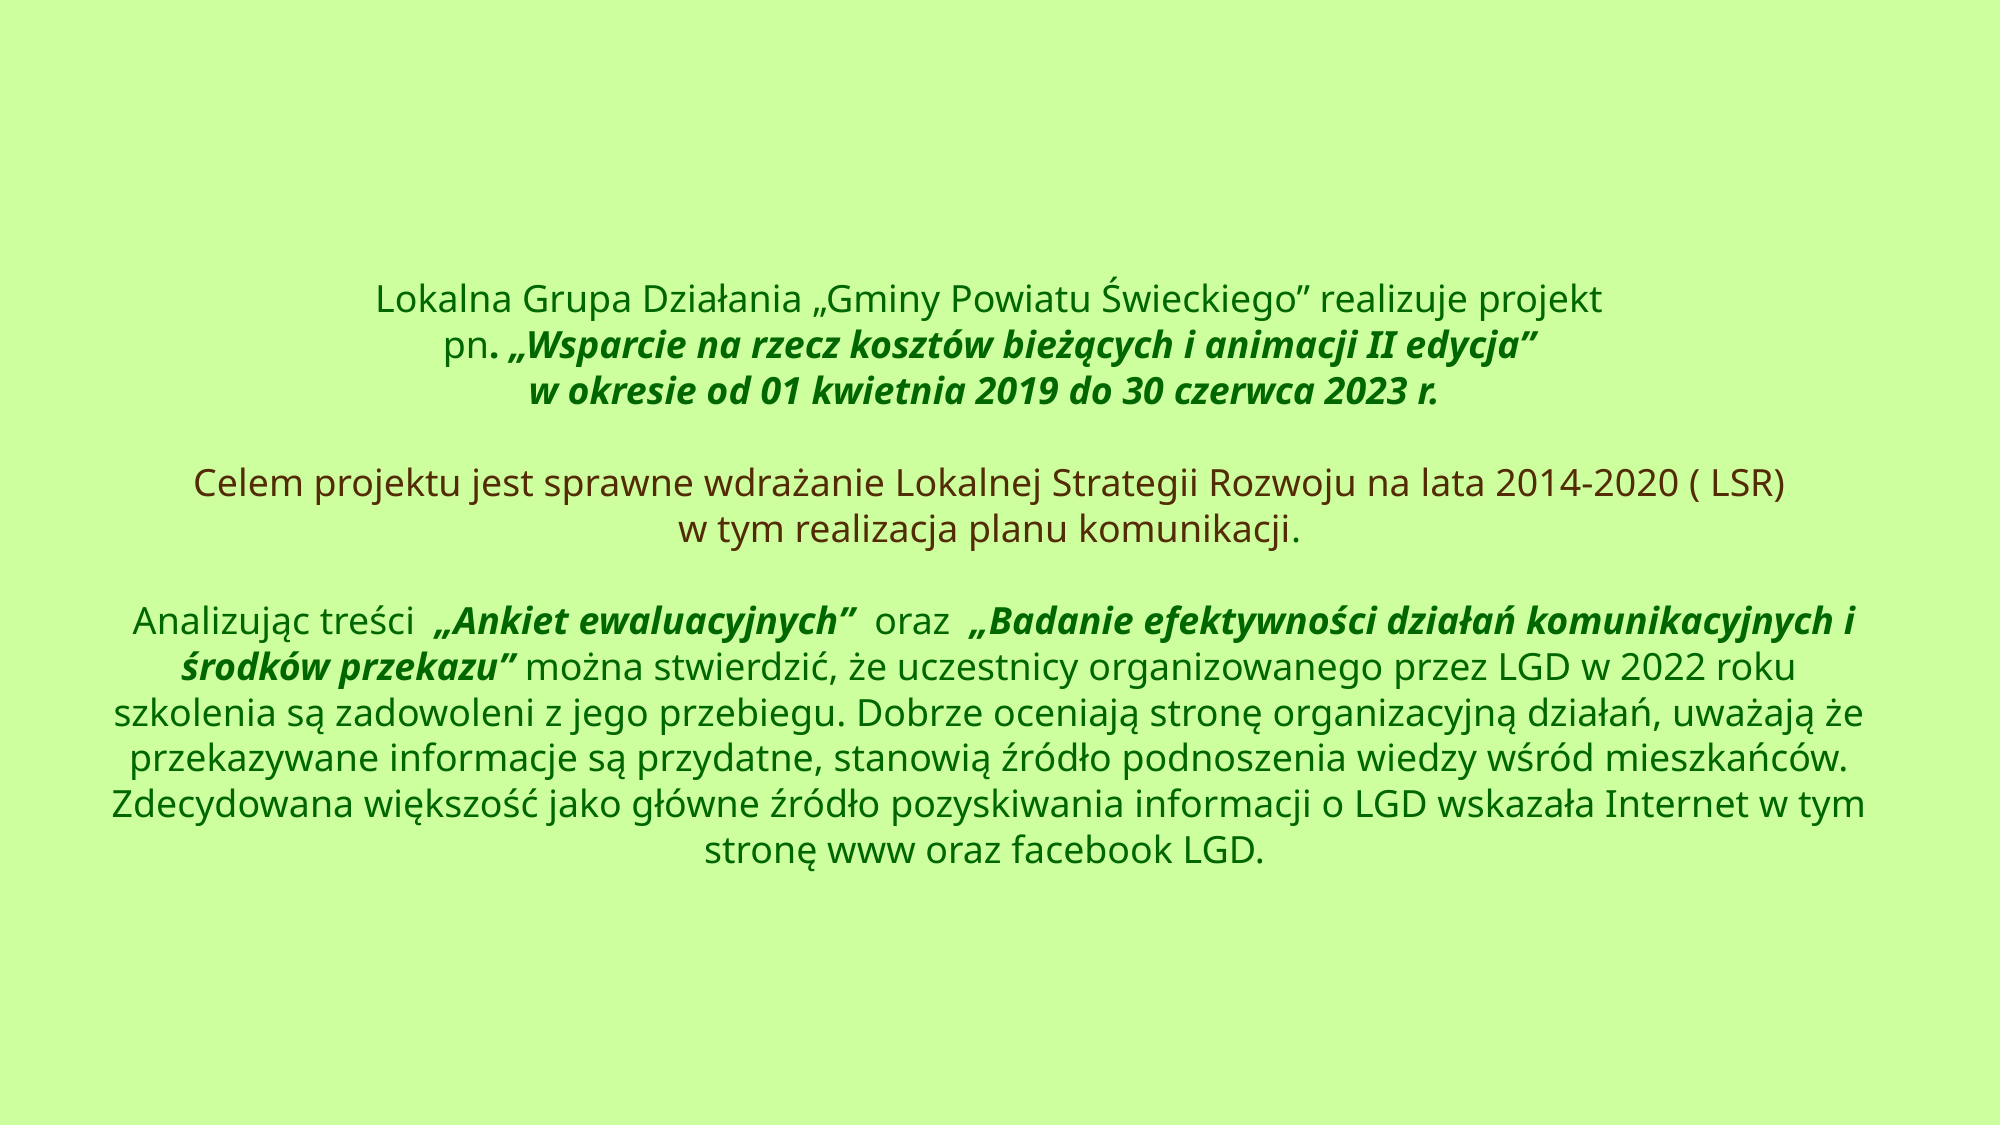

# Lokalna Grupa Działania „Gminy Powiatu Świeckiego” realizuje projekt pn. „Wsparcie na rzecz kosztów bieżących i animacji II edycja” w okresie od 01 kwietnia 2019 do 30 czerwca 2023 r. Celem projektu jest sprawne wdrażanie Lokalnej Strategii Rozwoju na lata 2014-2020 ( LSR) w tym realizacja planu komunikacji. Analizując treści „Ankiet ewaluacyjnych” oraz „Badanie efektywności działań komunikacyjnych i środków przekazu” można stwierdzić, że uczestnicy organizowanego przez LGD w 2022 roku szkolenia są zadowoleni z jego przebiegu. Dobrze oceniają stronę organizacyjną działań, uważają że przekazywane informacje są przydatne, stanowią źródło podnoszenia wiedzy wśród mieszkańców. Zdecydowana większość jako główne źródło pozyskiwania informacji o LGD wskazała Internet w tym stronę www oraz facebook LGD.